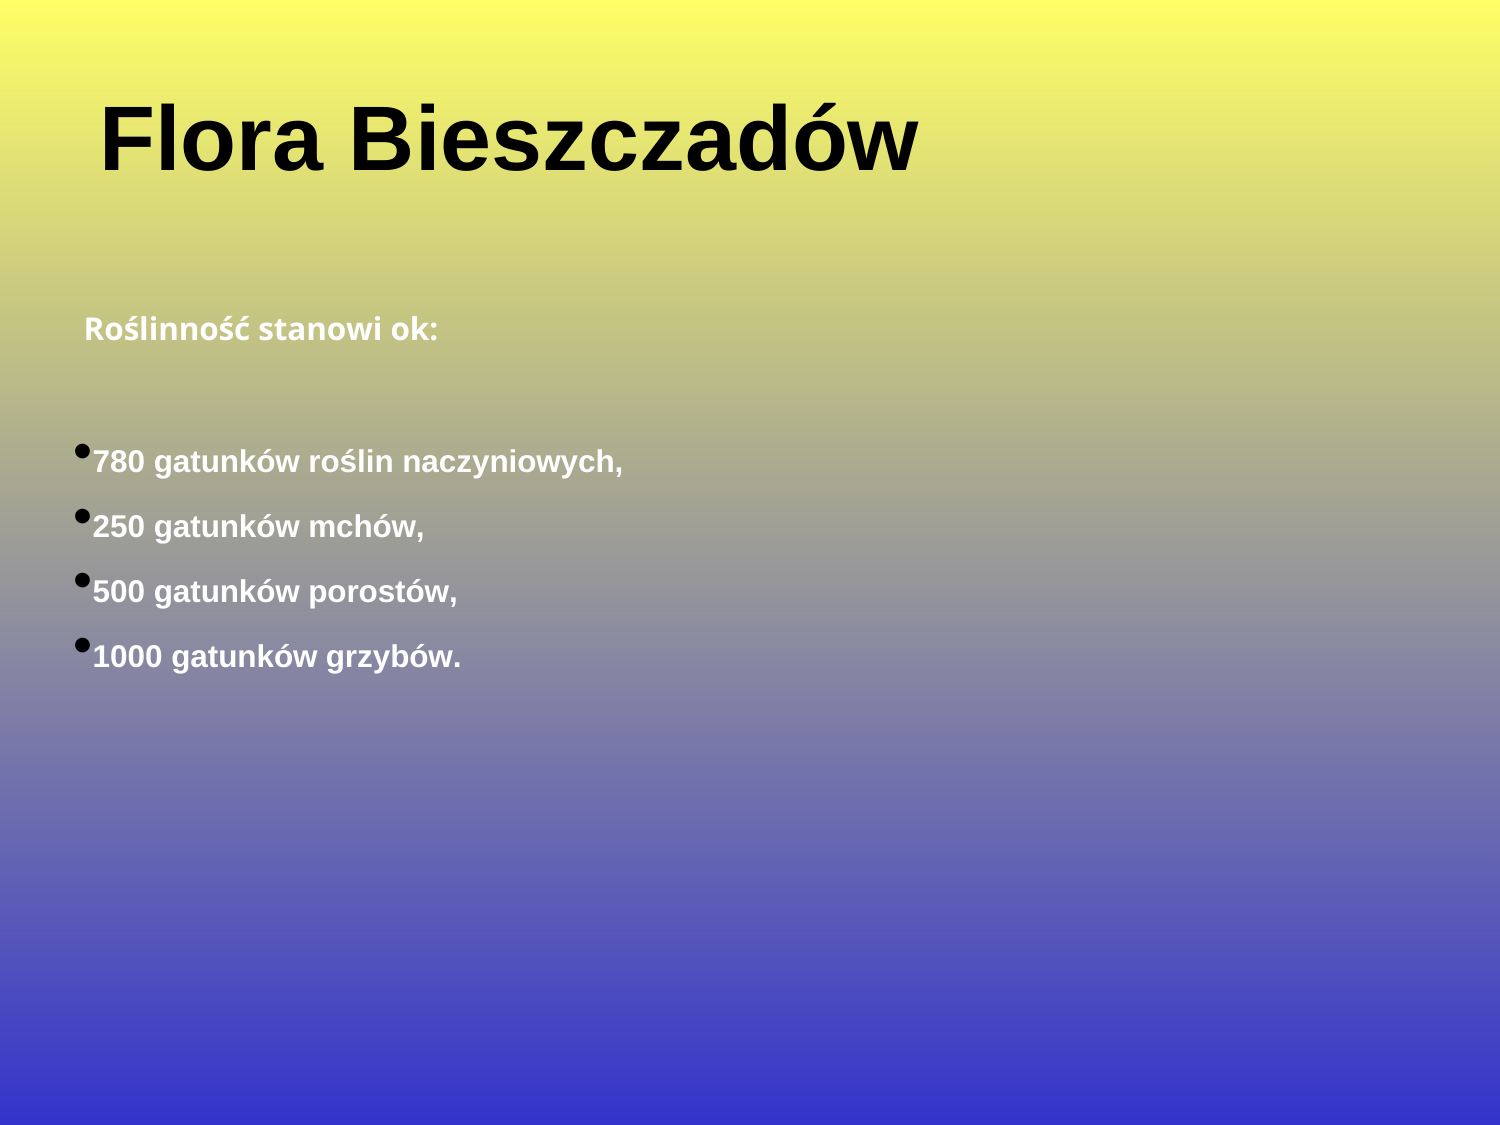

# Flora Bieszczadów
 Roślinność stanowi ok:
780 gatunków roślin naczyniowych,
250 gatunków mchów,
500 gatunków porostów,
1000 gatunków grzybów.